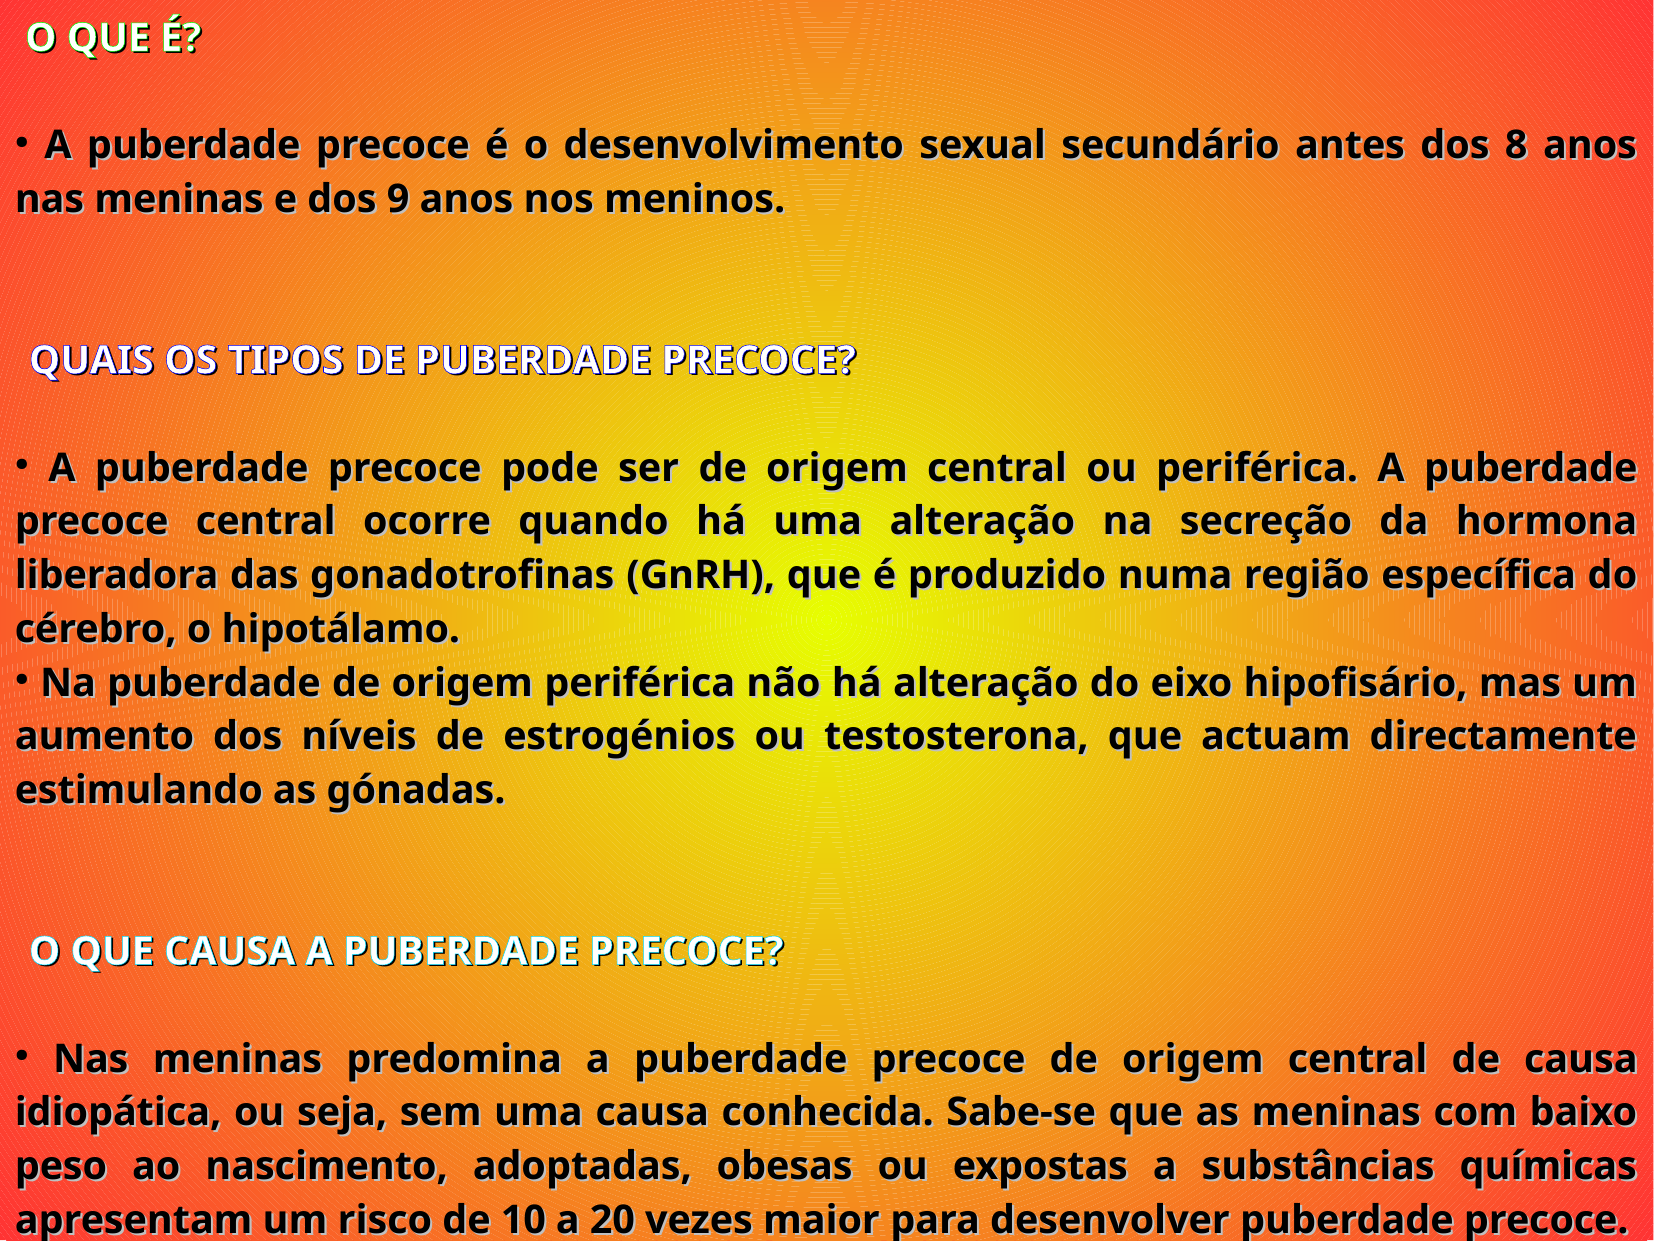

O QUE É?
 A puberdade precoce é o desenvolvimento sexual secundário antes dos 8 anos nas meninas e dos 9 anos nos meninos.
QUAIS OS TIPOS DE PUBERDADE PRECOCE?
 A puberdade precoce pode ser de origem central ou periférica. A puberdade precoce central ocorre quando há uma alteração na secreção da hormona liberadora das gonadotrofinas (GnRH), que é produzido numa região específica do cérebro, o hipotálamo.
 Na puberdade de origem periférica não há alteração do eixo hipofisário, mas um aumento dos níveis de estrogénios ou testosterona, que actuam directamente estimulando as gónadas.
O QUE CAUSA A PUBERDADE PRECOCE?
 Nas meninas predomina a puberdade precoce de origem central de causa idiopática, ou seja, sem uma causa conhecida. Sabe-se que as meninas com baixo peso ao nascimento, adoptadas, obesas ou expostas a substâncias químicas apresentam um risco de 10 a 20 vezes maior para desenvolver puberdade precoce.
 Em relação aos meninos, mais de 50% dos casos apresentam uma causa orgânica, principalmente tumores do sistema nervoso central e testículos.